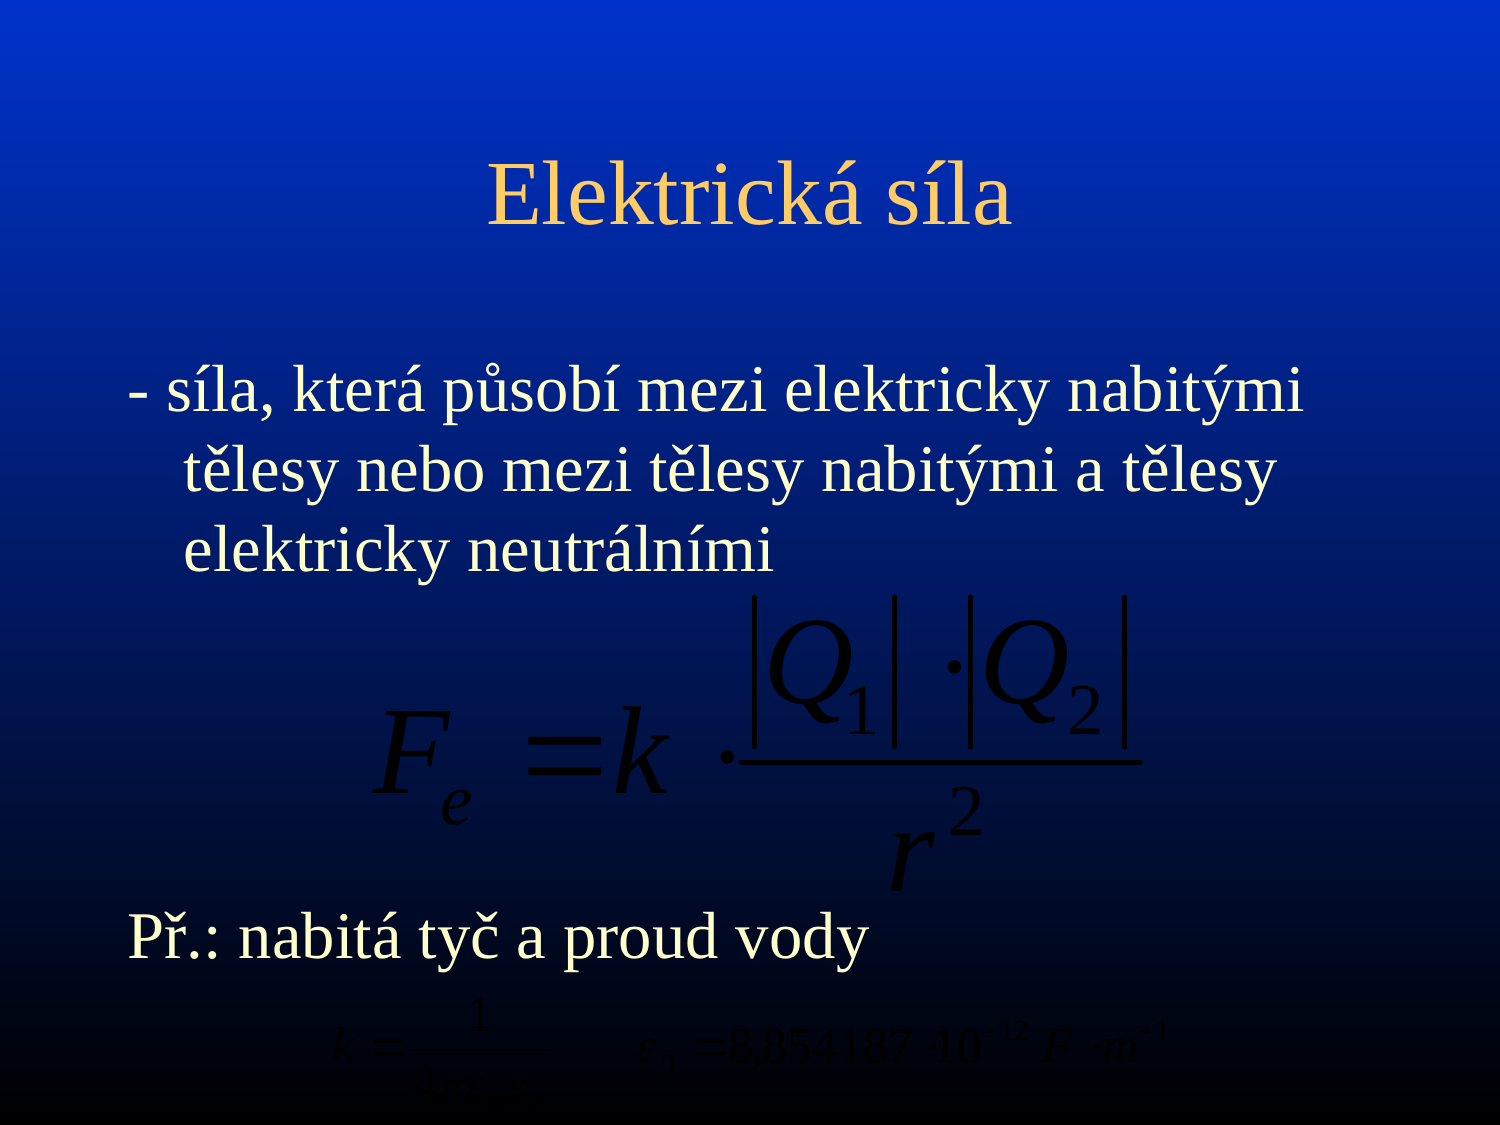

# Elektrická síla
- síla, která působí mezi elektricky nabitými tělesy nebo mezi tělesy nabitými a tělesy elektricky neutrálními
Př.: nabitá tyč a proud vody
29